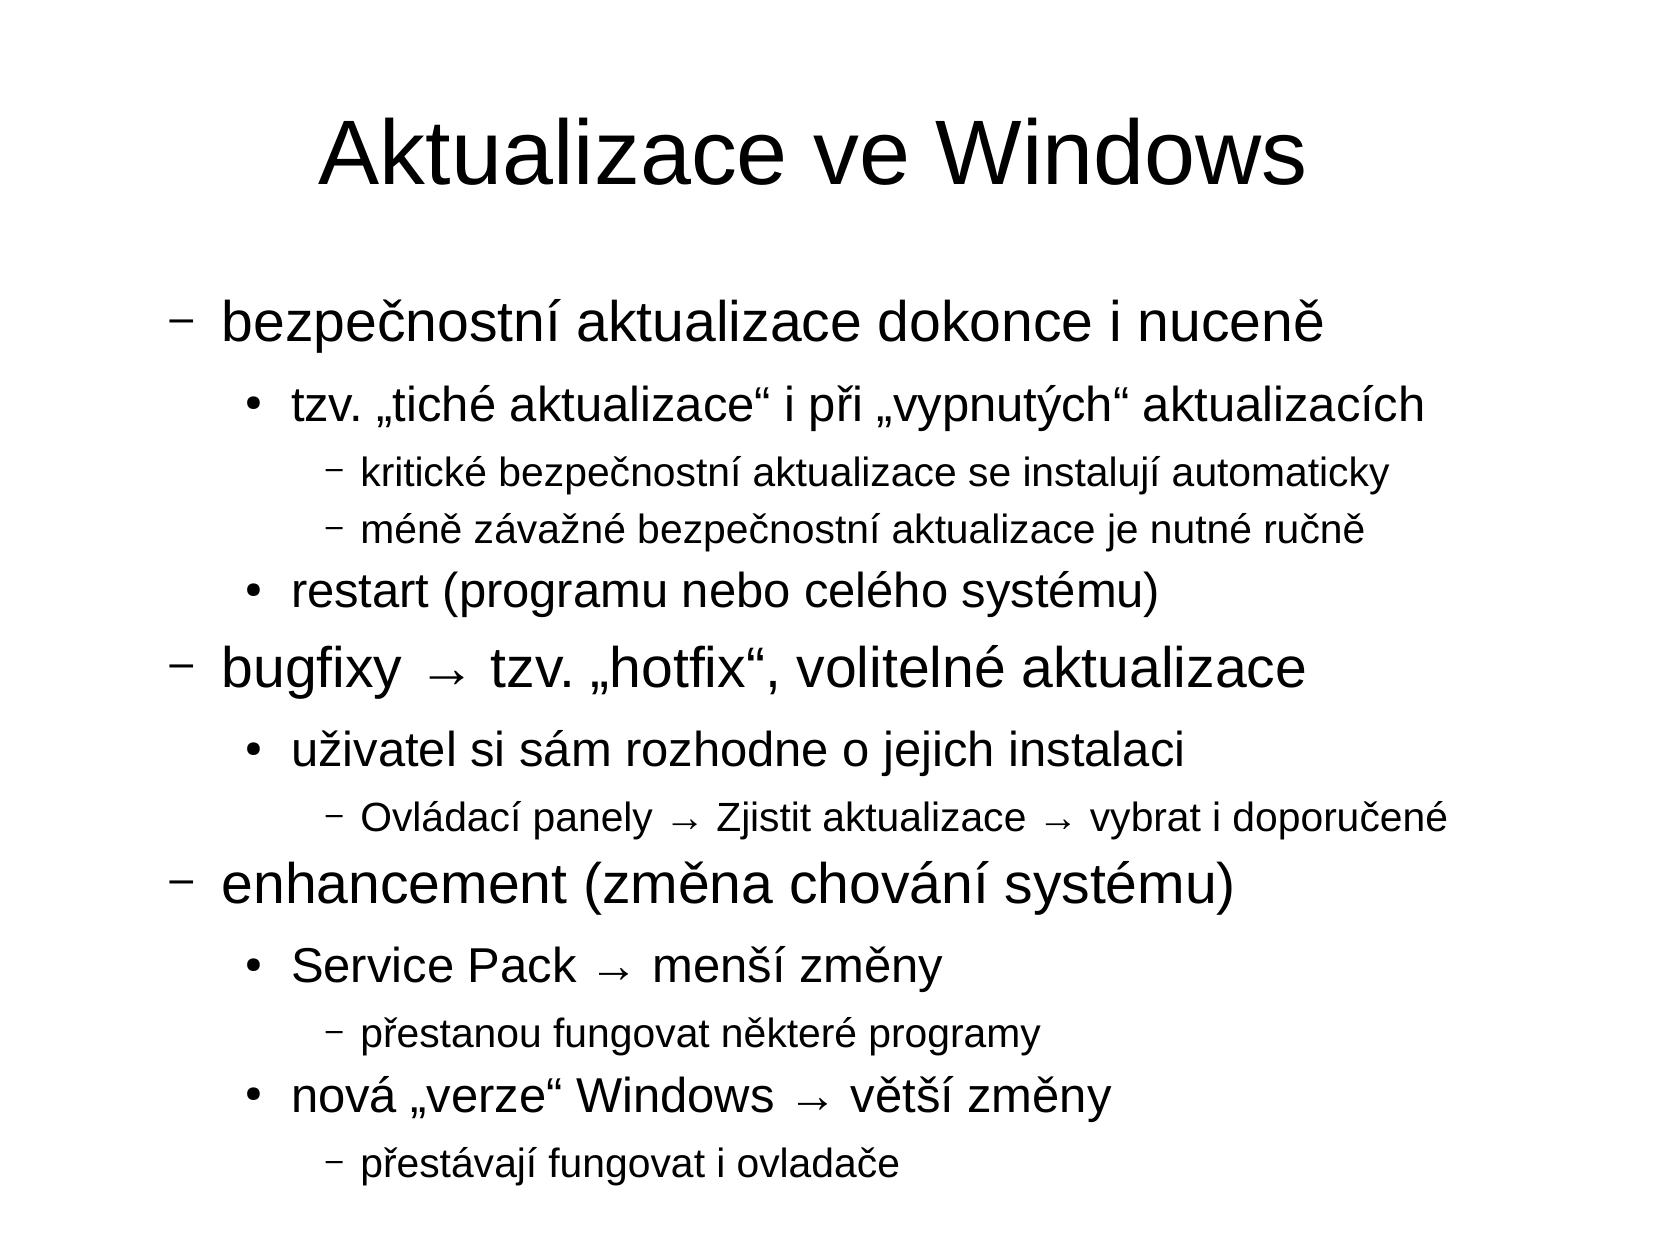

# Aktualizace ve Windows
bezpečnostní aktualizace dokonce i nuceně
tzv. „tiché aktualizace“ i při „vypnutých“ aktualizacích
kritické bezpečnostní aktualizace se instalují automaticky
méně závažné bezpečnostní aktualizace je nutné ručně
restart (programu nebo celého systému)
bugfixy → tzv. „hotfix“, volitelné aktualizace
uživatel si sám rozhodne o jejich instalaci
Ovládací panely → Zjistit aktualizace → vybrat i doporučené
enhancement (změna chování systému)
Service Pack → menší změny
přestanou fungovat některé programy
nová „verze“ Windows → větší změny
přestávají fungovat i ovladače